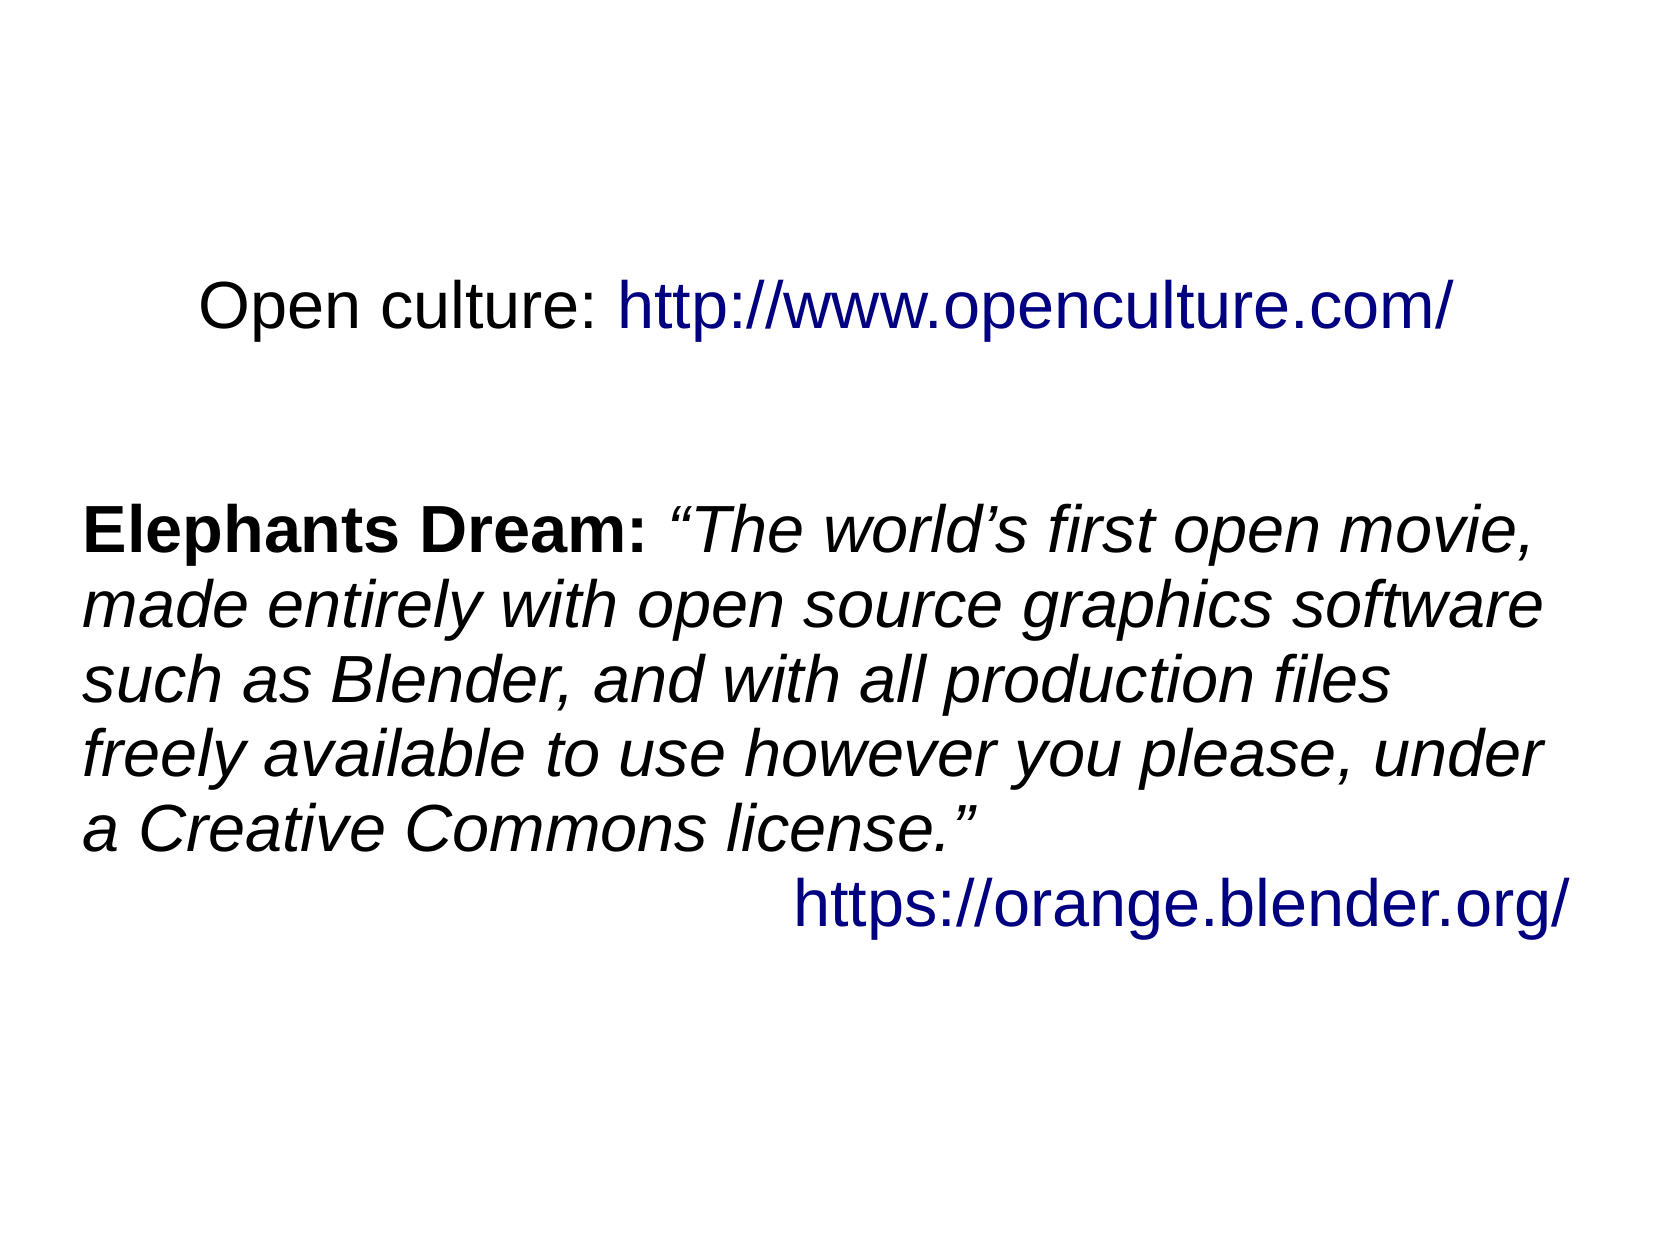

# Open culture: http://www.openculture.com/
Elephants Dream: “The world’s first open movie, made entirely with open source graphics software such as Blender, and with all production files freely available to use however you please, under a Creative Commons license.”
https://orange.blender.org/